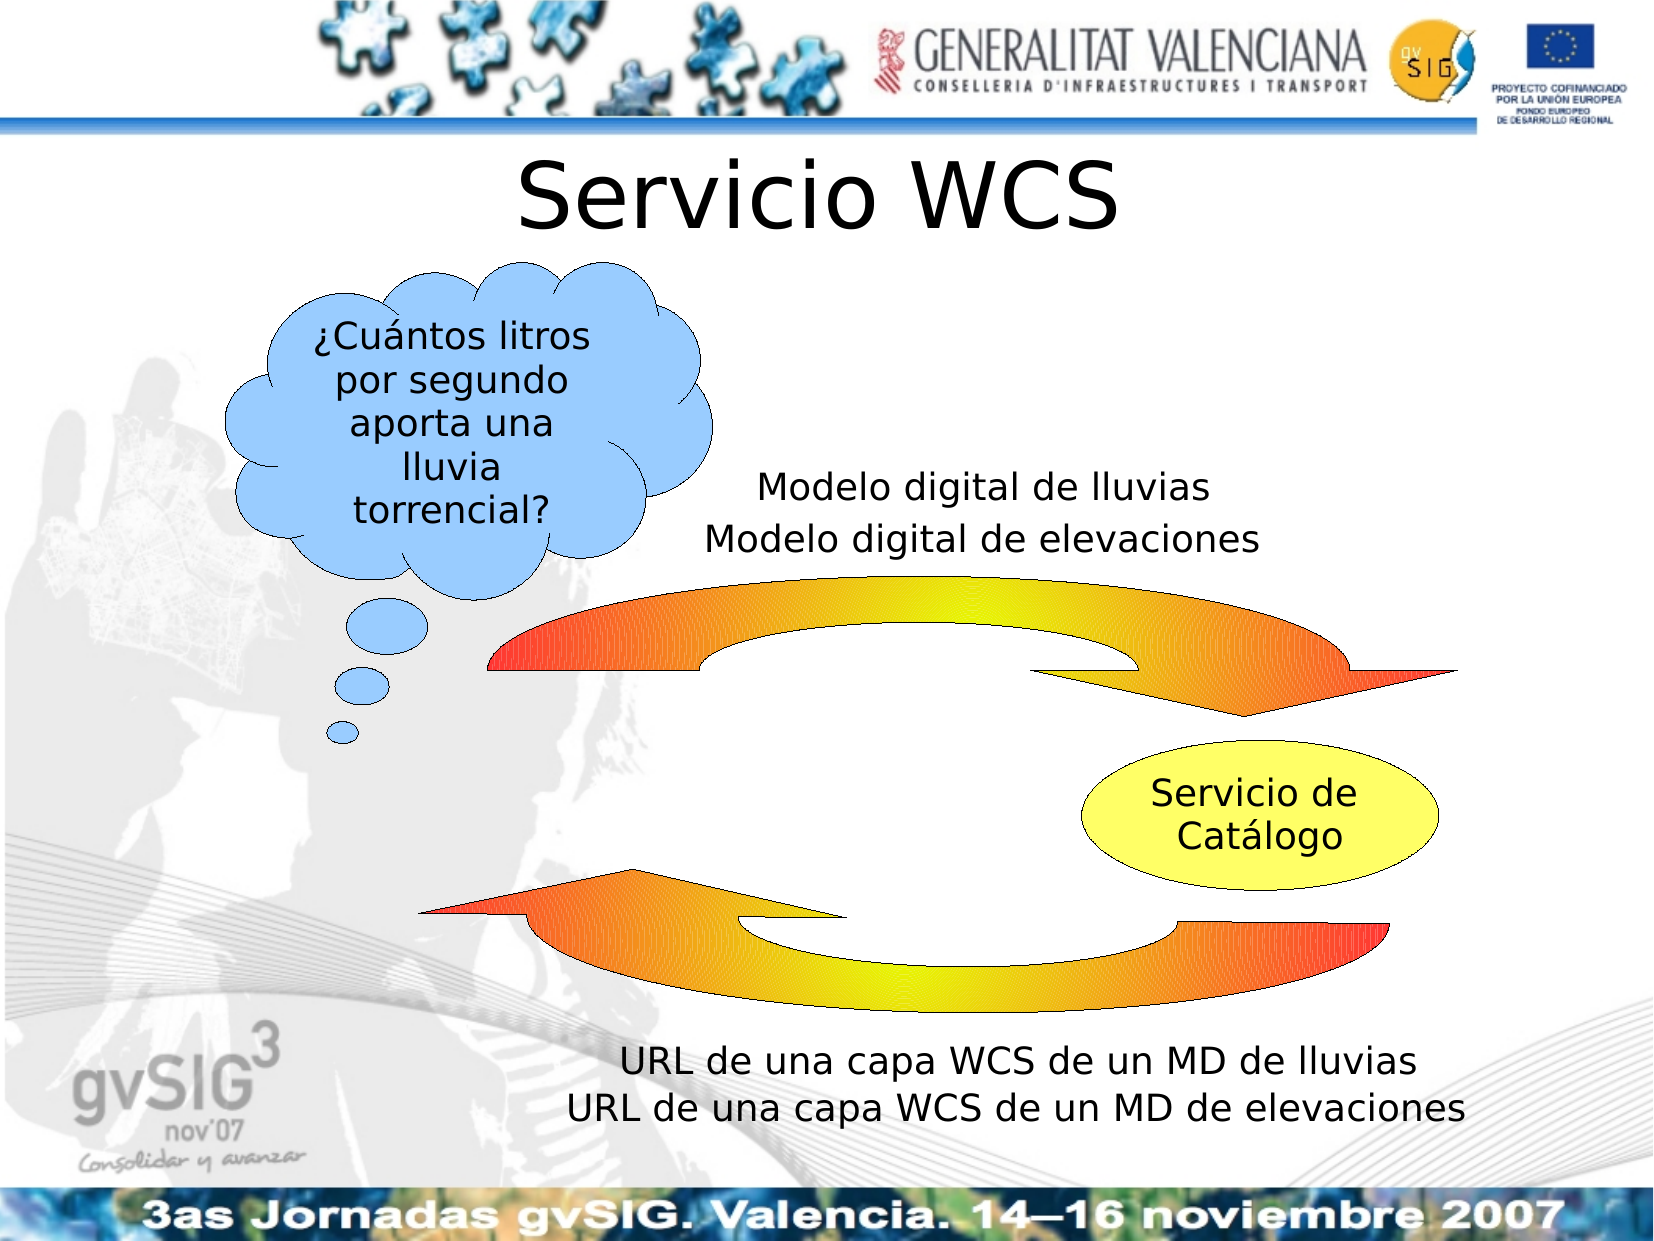

# Servicio WCS
¿Cuántos litros por segundo aporta una lluvia torrencial?
Modelo digital de lluvias
Modelo digital de elevaciones
Servicio de
Catálogo
URL de una capa WCS de un MD de lluvias
URL de una capa WCS de un MD de elevaciones